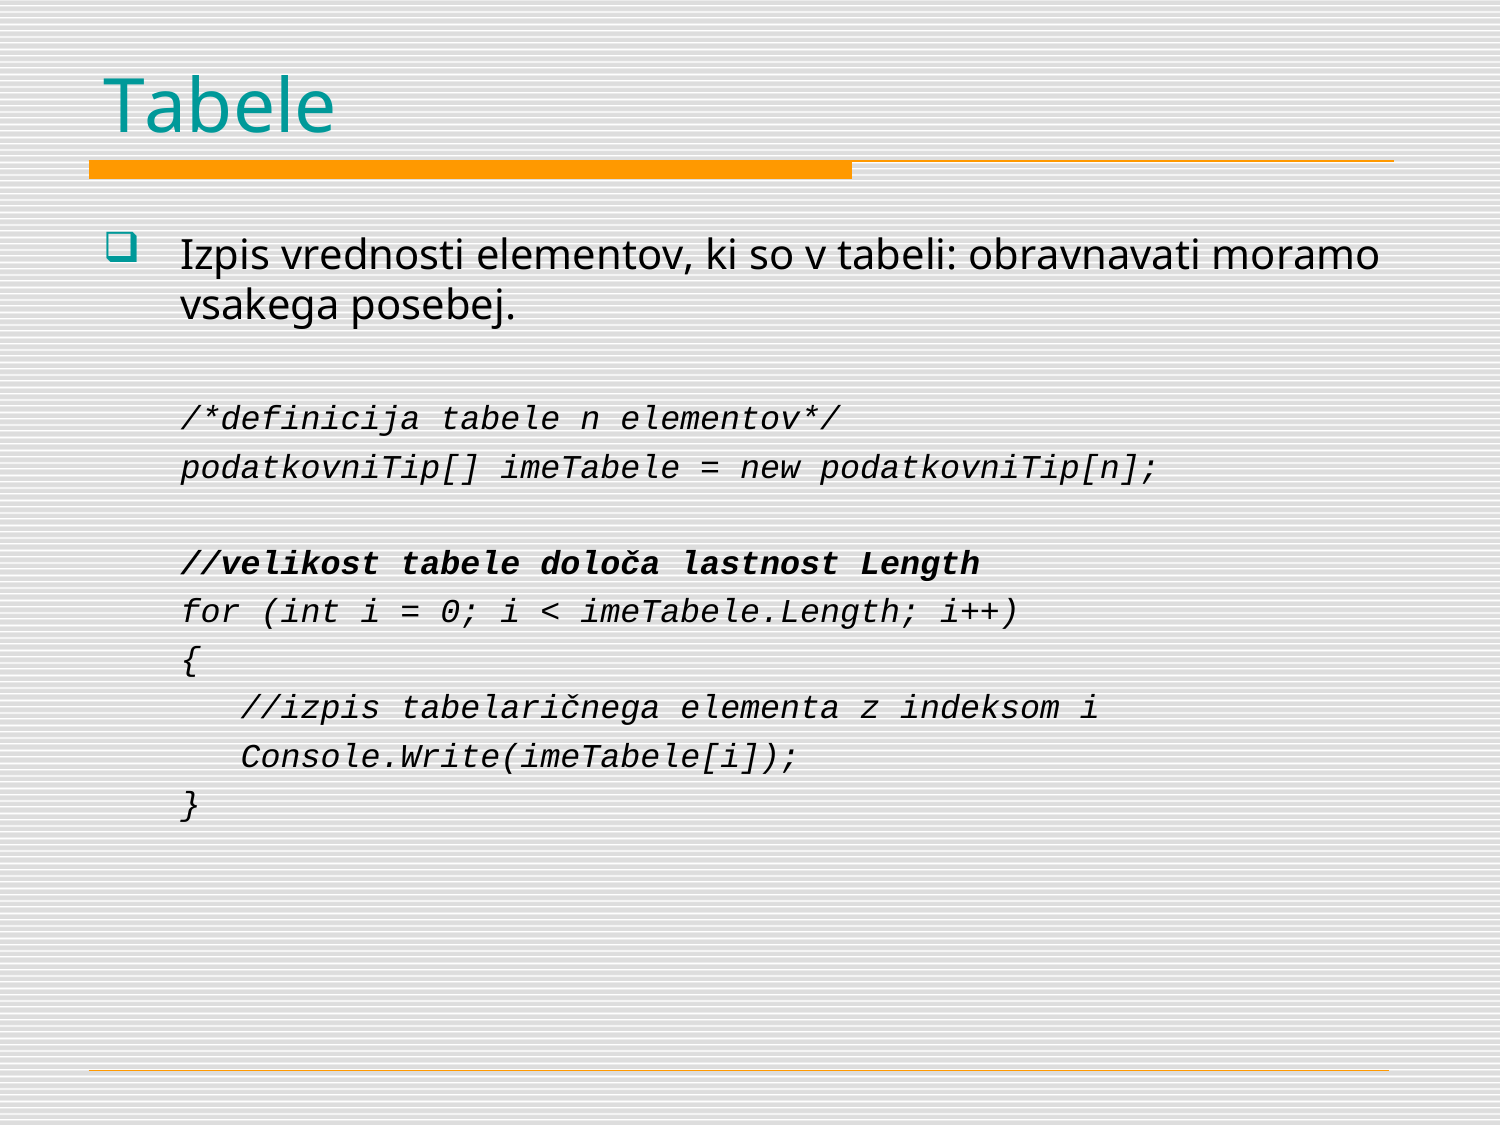

# Tabele
Izpis vrednosti elementov, ki so v tabeli: obravnavati moramo vsakega posebej.
/*definicija tabele n elementov*/
podatkovniTip[] imeTabele = new podatkovniTip[n];
//velikost tabele določa lastnost Length
for (int i = 0; i < imeTabele.Length; i++)
{
 //izpis tabelaričnega elementa z indeksom i
 Console.Write(imeTabele[i]);
}